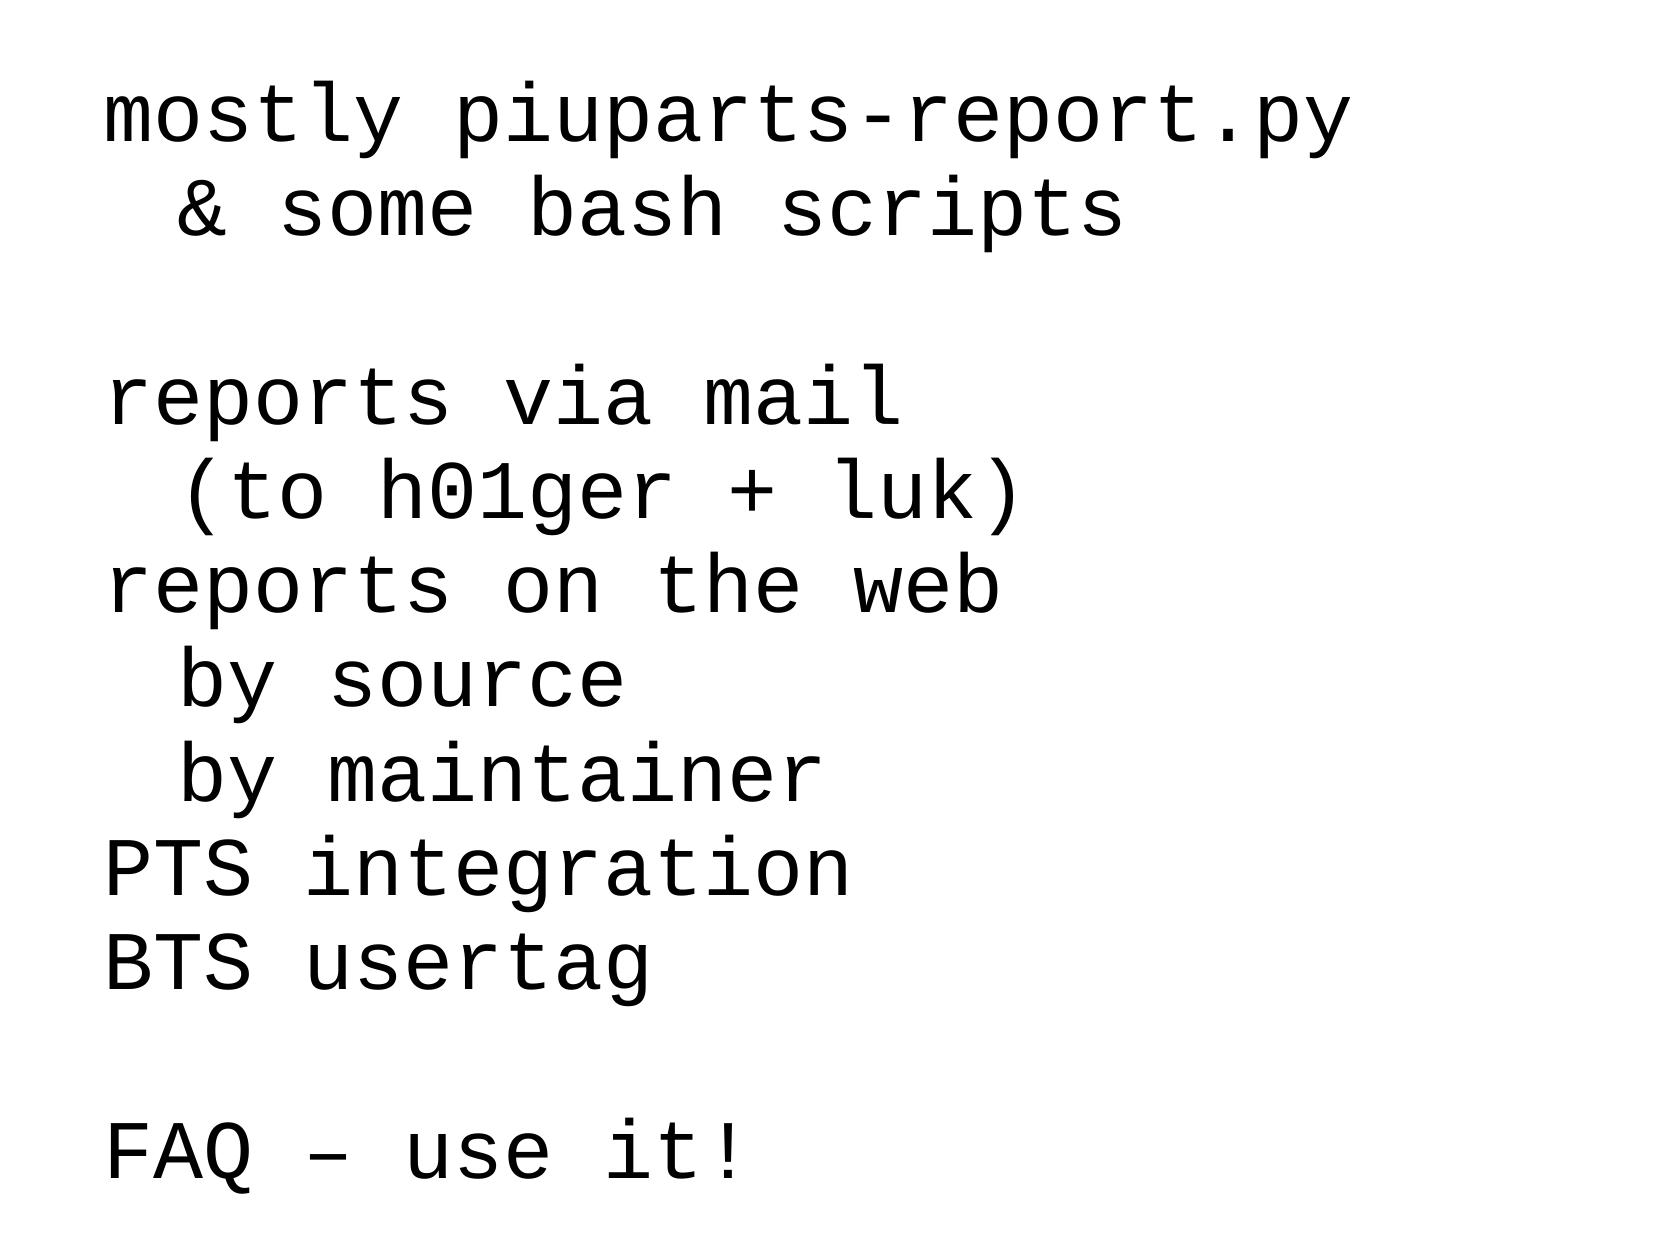

mostly piuparts-report.py
	& some bash scripts
reports via mail
	(to h01ger + luk)
reports on the web
	by source
	by maintainer
PTS integration
BTS usertag
FAQ – use it!